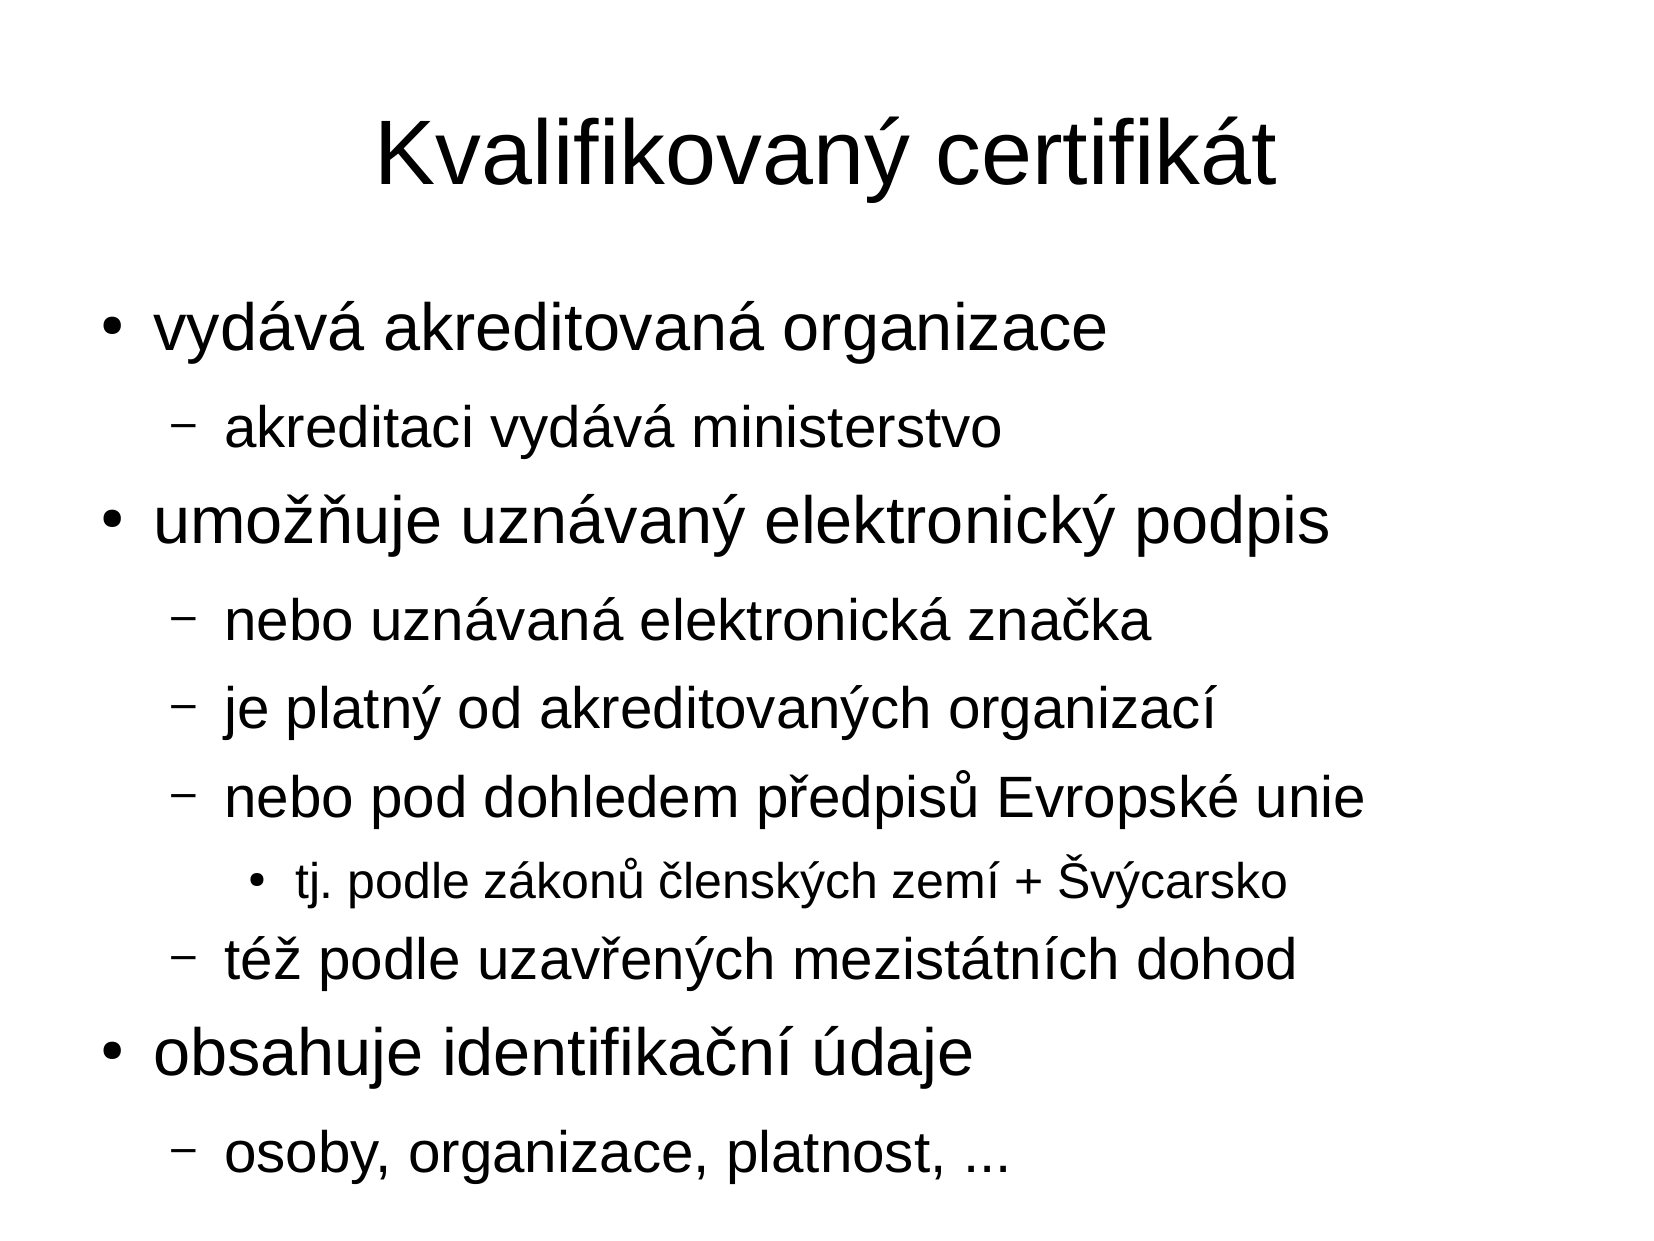

# Kvalifikovaný certifikát
vydává akreditovaná organizace
akreditaci vydává ministerstvo
umožňuje uznávaný elektronický podpis
nebo uznávaná elektronická značka
je platný od akreditovaných organizací
nebo pod dohledem předpisů Evropské unie
tj. podle zákonů členských zemí + Švýcarsko
též podle uzavřených mezistátních dohod
obsahuje identifikační údaje
osoby, organizace, platnost, ...